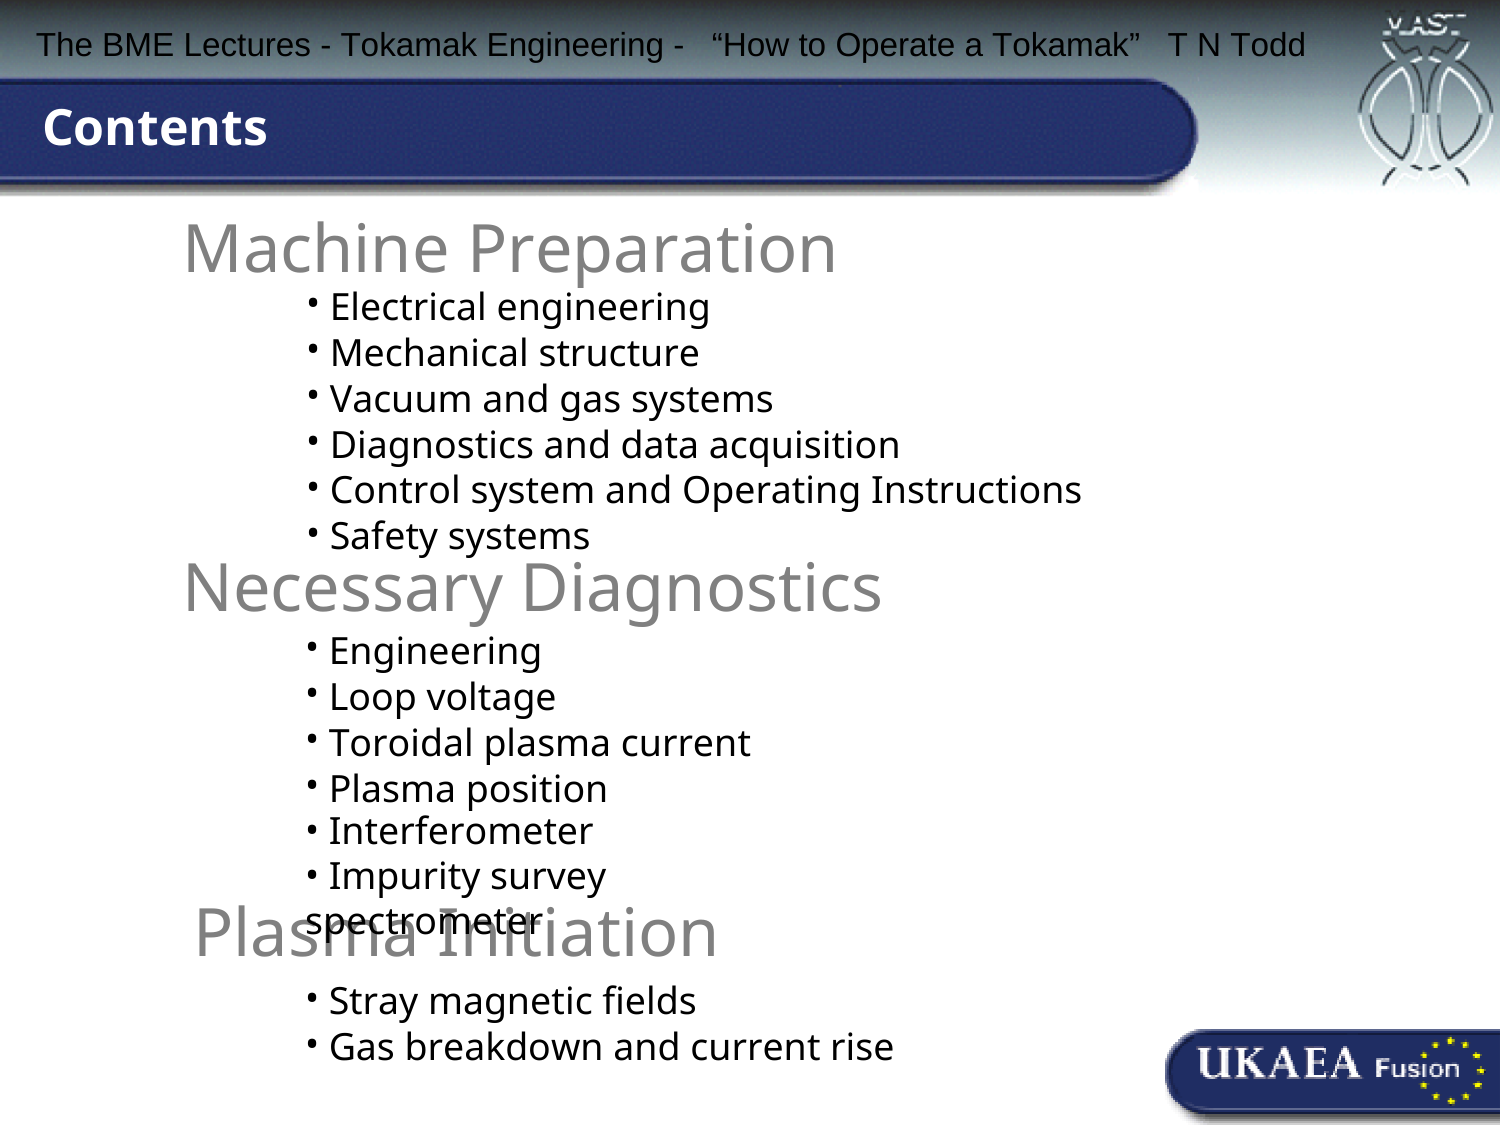

Contents
The BME Lectures - Tokamak Engineering - “How to Operate a Tokamak” T N Todd
Machine Preparation
 Electrical engineering
 Mechanical structure
 Vacuum and gas systems
 Diagnostics and data acquisition
 Control system and Operating Instructions
 Safety systems
Necessary Diagnostics
 Engineering
 Loop voltage
 Toroidal plasma current
 Plasma position
 Interferometer
 Impurity survey spectrometer
Plasma Initiation
 Stray magnetic fields
 Gas breakdown and current rise